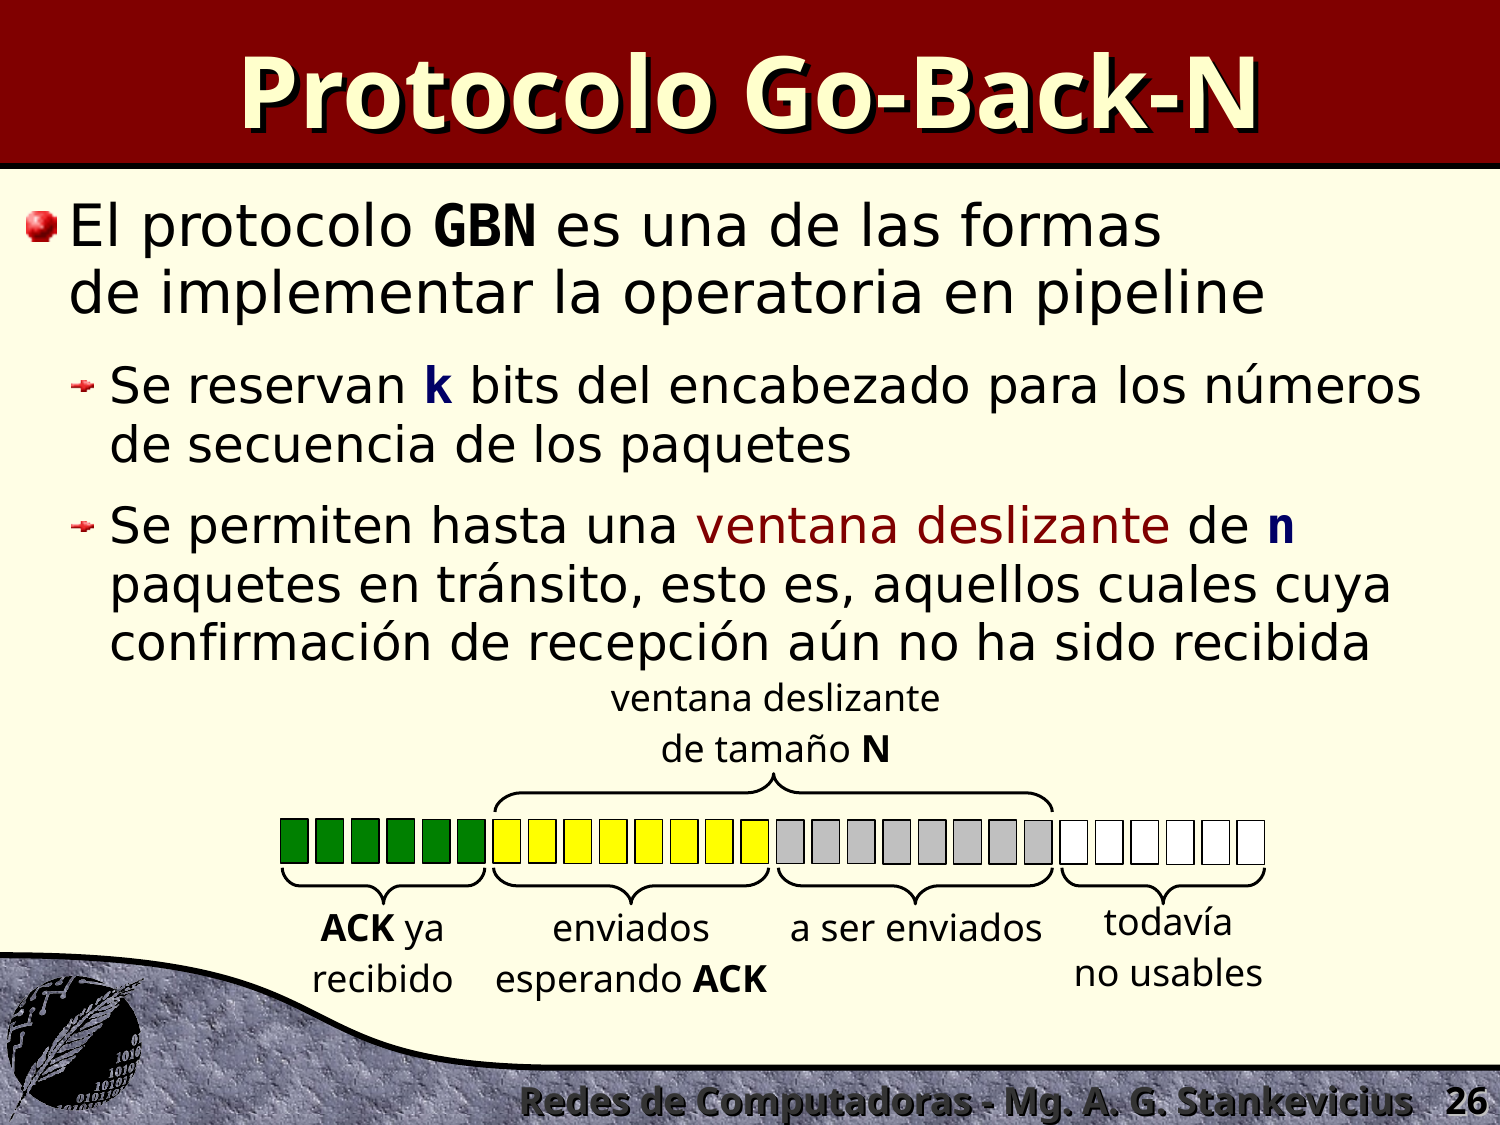

# Protocolo Go-Back-N
El protocolo GBN es una de las formas
de implementar la operatoria en pipeline
Se reservan k bits del encabezado para los números de secuencia de los paquetes
Se permiten hasta una ventana deslizante de n paquetes en tránsito, esto es, aquellos cuales cuya confirmación de recepción aún no ha sido recibida
ventana deslizante
de tamaño N
todavía
no usables
ACK ya
recibido
enviados
esperando ACK
a ser enviados
26